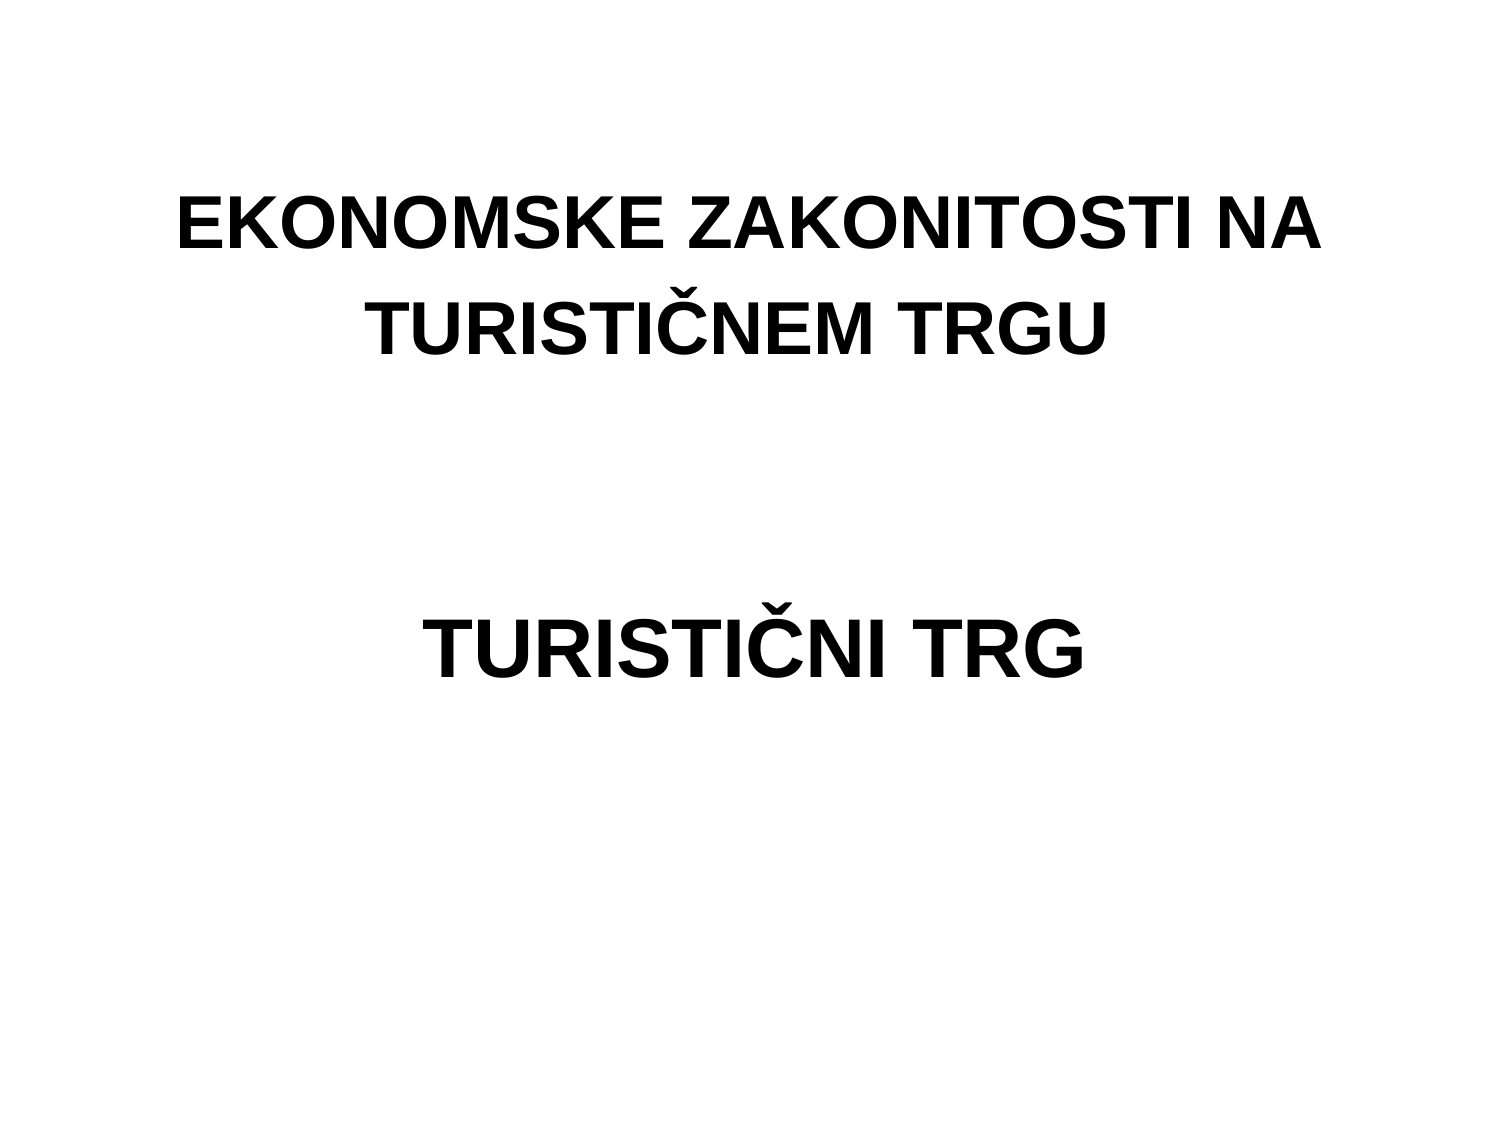

# EKONOMSKE ZAKONITOSTI NA TURISTIČNEM TRGU
TURISTIČNI TRG